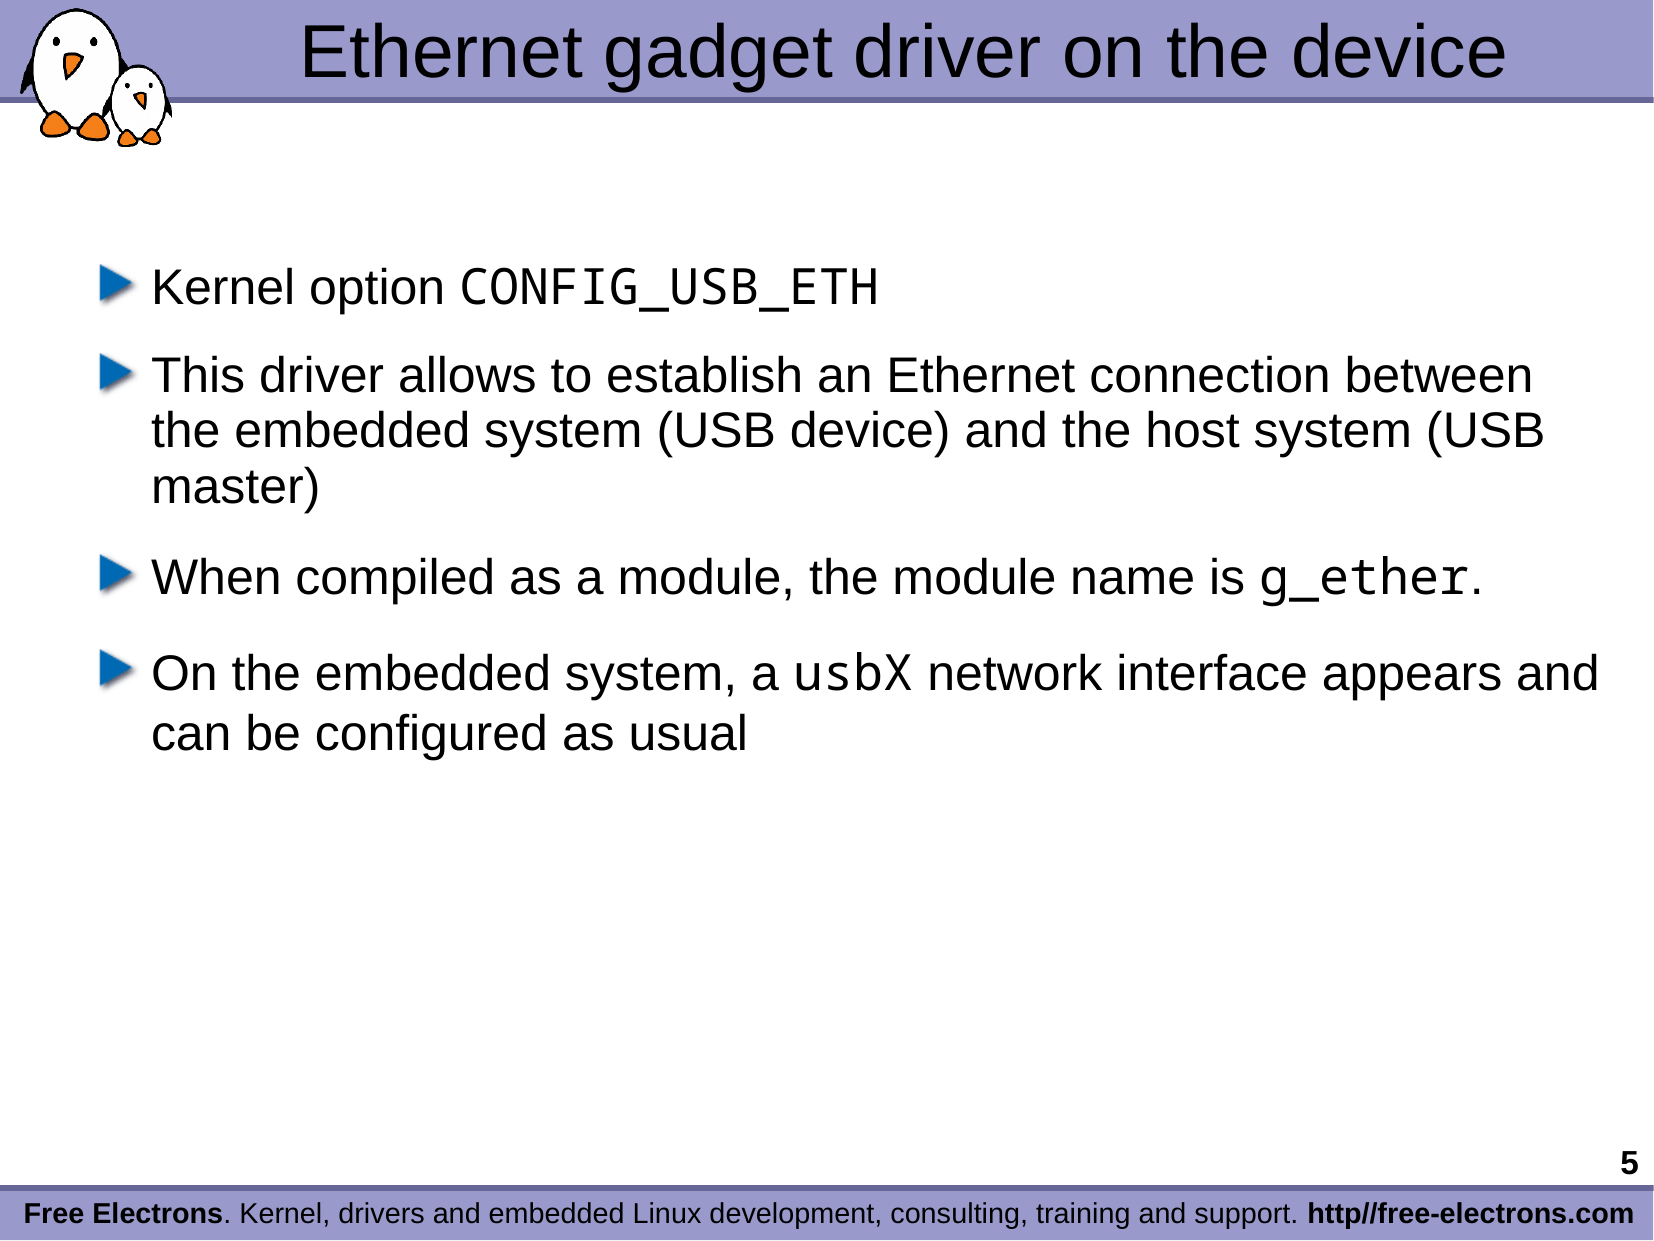

# Ethernet gadget driver on the device
Kernel option CONFIG_USB_ETH
This driver allows to establish an Ethernet connection between the embedded system (USB device) and the host system (USB master)
When compiled as a module, the module name is g_ether.
On the embedded system, a usbX network interface appears and can be configured as usual